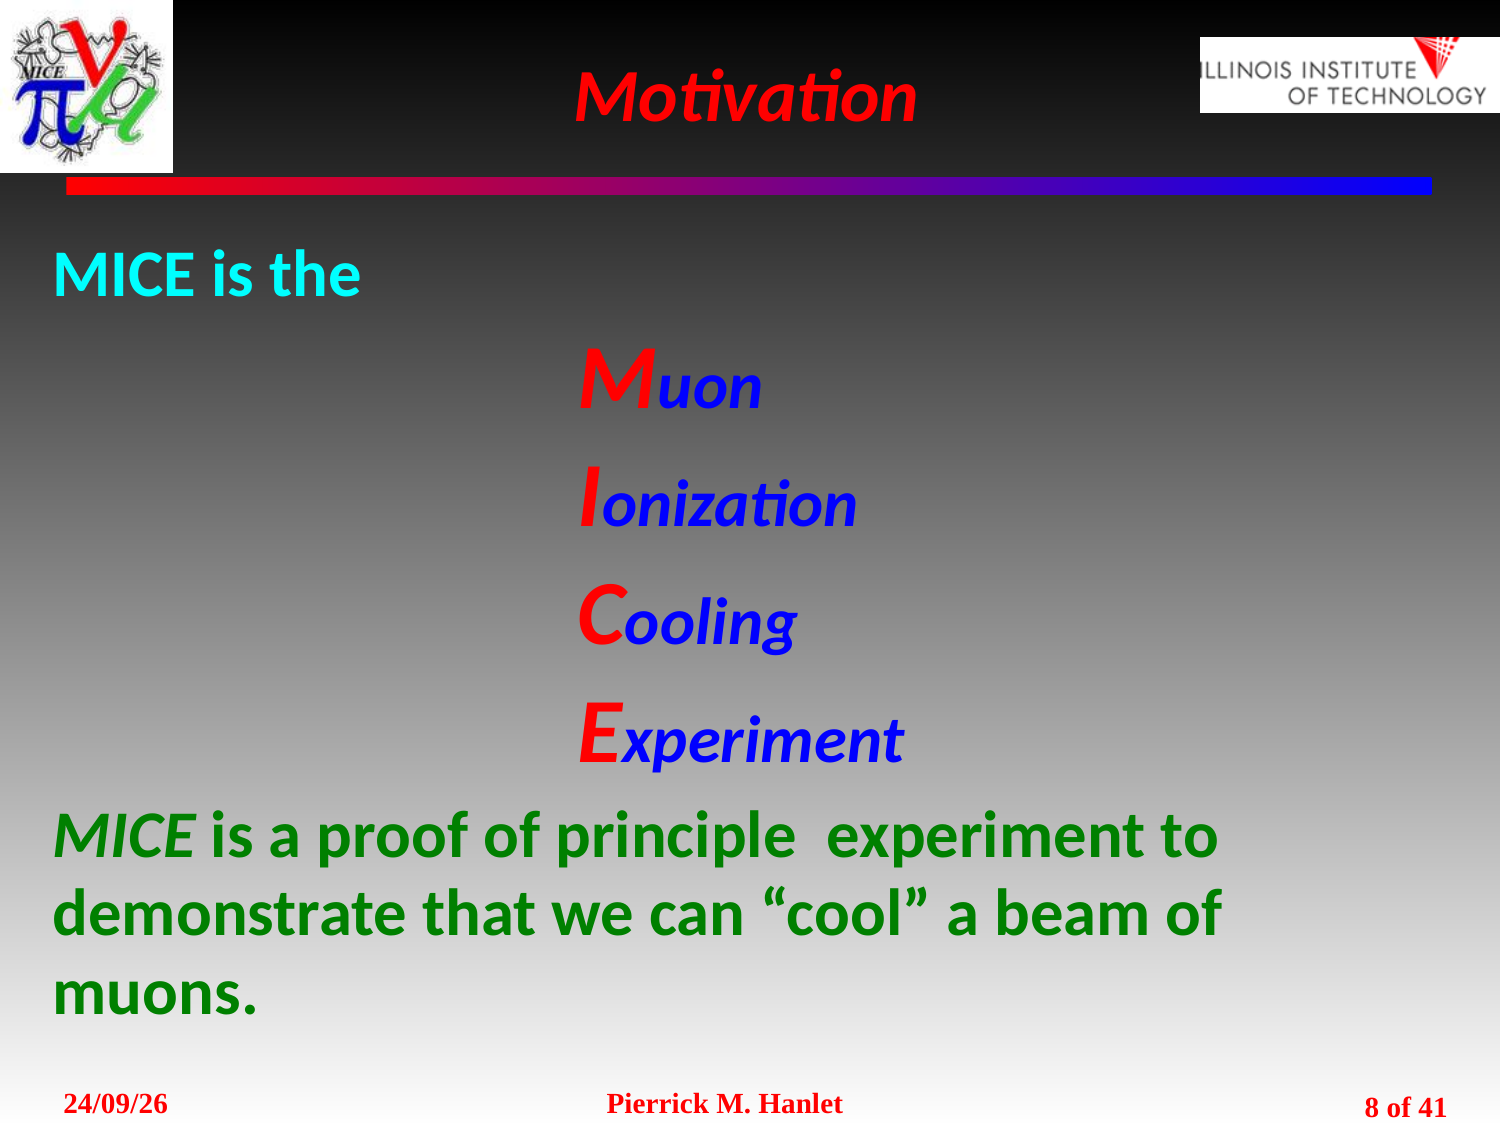

# Motivation
MICE is the
Muon
Ionization
Cooling
Experiment
MICE is a proof of principle experiment to demonstrate that we can “cool” a beam of muons.
8
Pierrick Hanlet